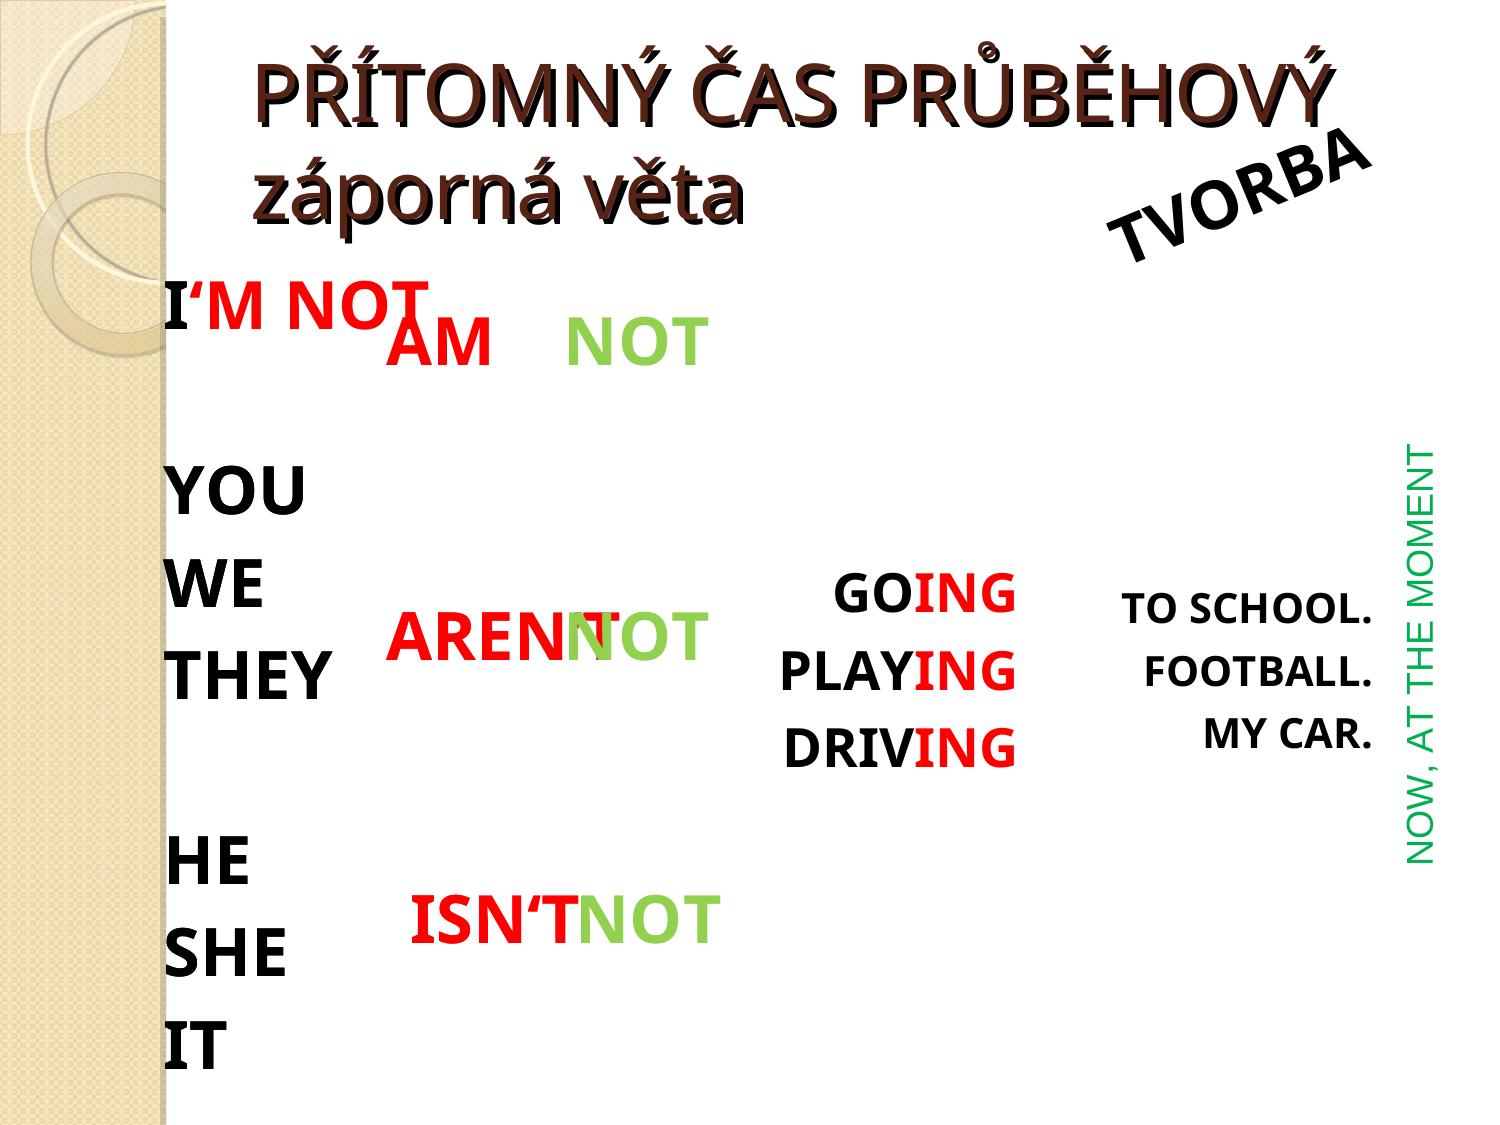

# PŘÍTOMNÝ ČAS PRŮBĚHOVÝ záporná věta
TVORBA
I
YOU
WE
THEY
HE
SHE
IT
I‘M NOT
YOU
WE
THEY
HE
SHE
IT
AM
NOT
GOING
PLAYING
DRIVING
TO SCHOOL.
FOOTBALL.
MY CAR.
AREN‘T
ARE
NOT
NOW, AT THE MOMENT
ISN‘T
IS
NOT